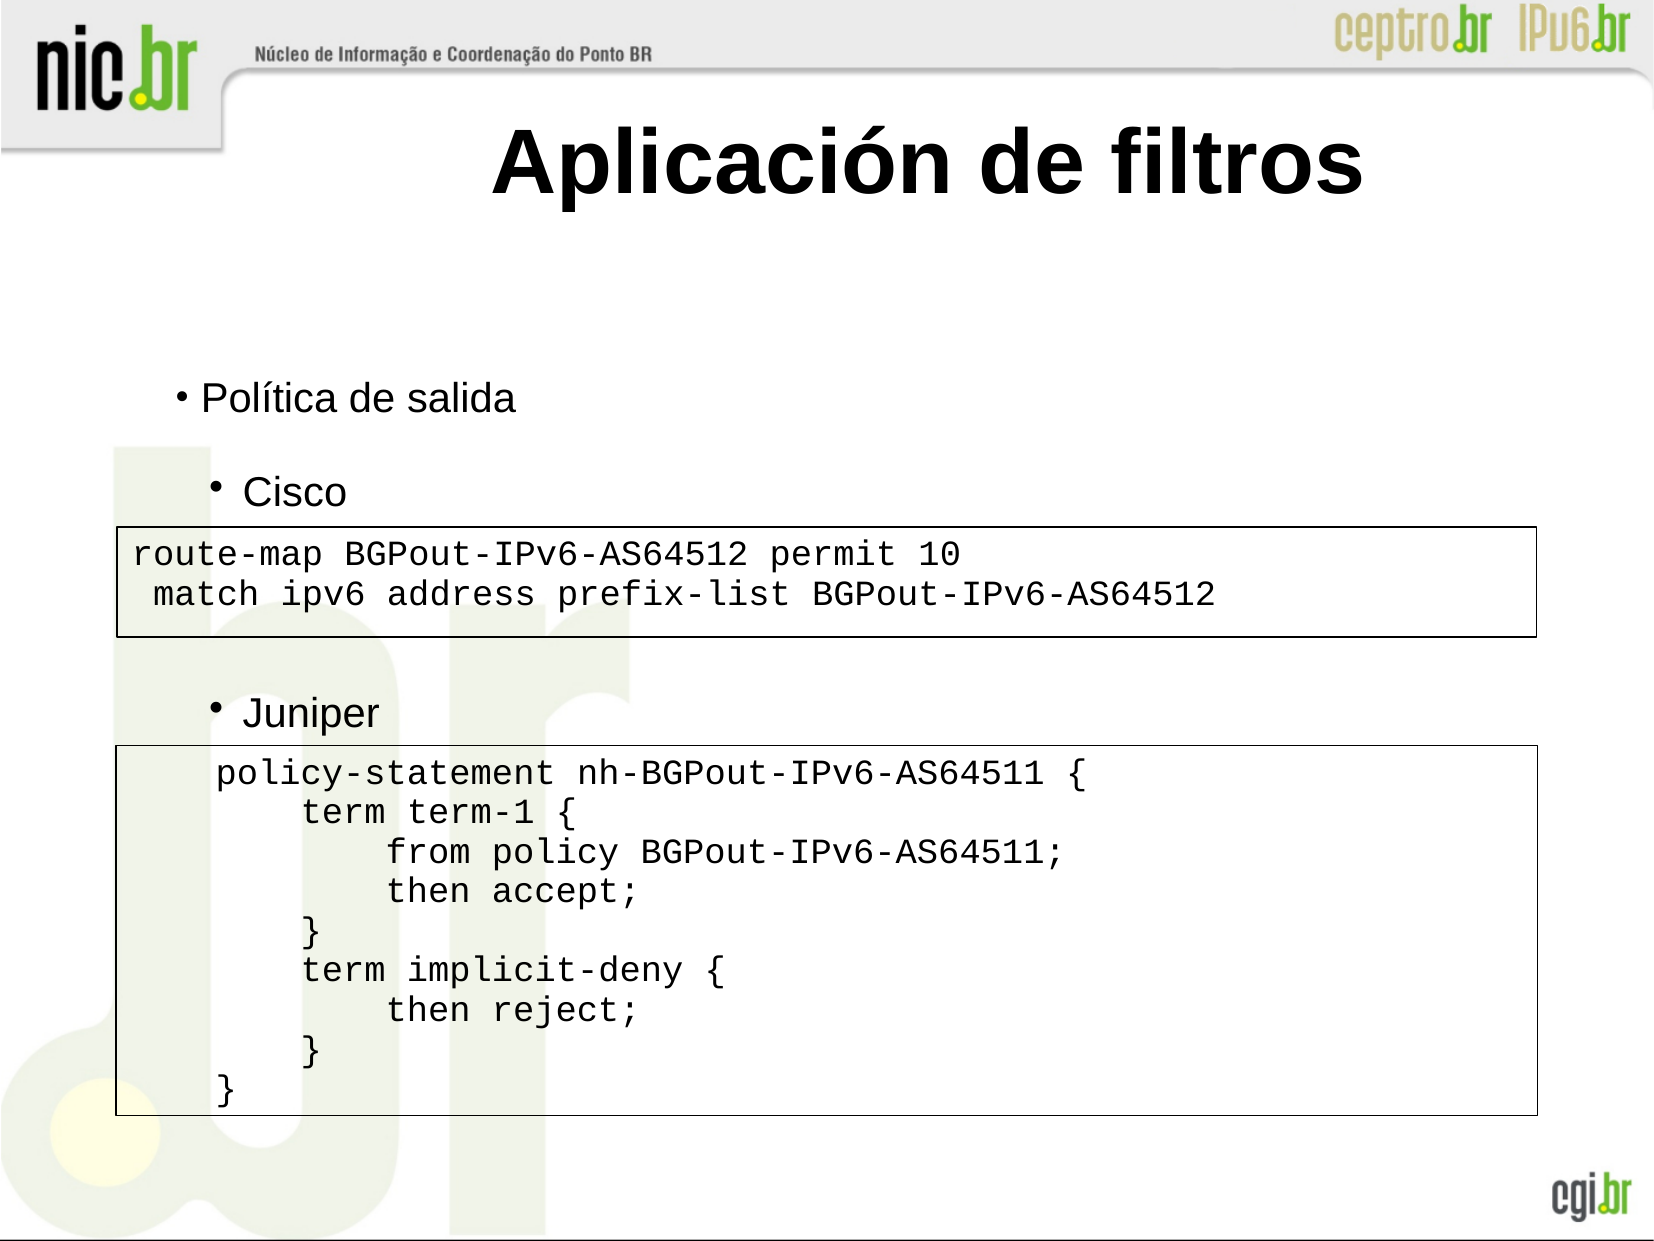

Aplicación de filtros
 Política de salida
Cisco
Juniper
route-map BGPout-IPv6-AS64512 permit 10
 match ipv6 address prefix-list BGPout-IPv6-AS64512
 policy-statement nh-BGPout-IPv6-AS64511 {
 term term-1 {
 from policy BGPout-IPv6-AS64511;
 then accept;
 }
 term implicit-deny {
 then reject;
 }
 }